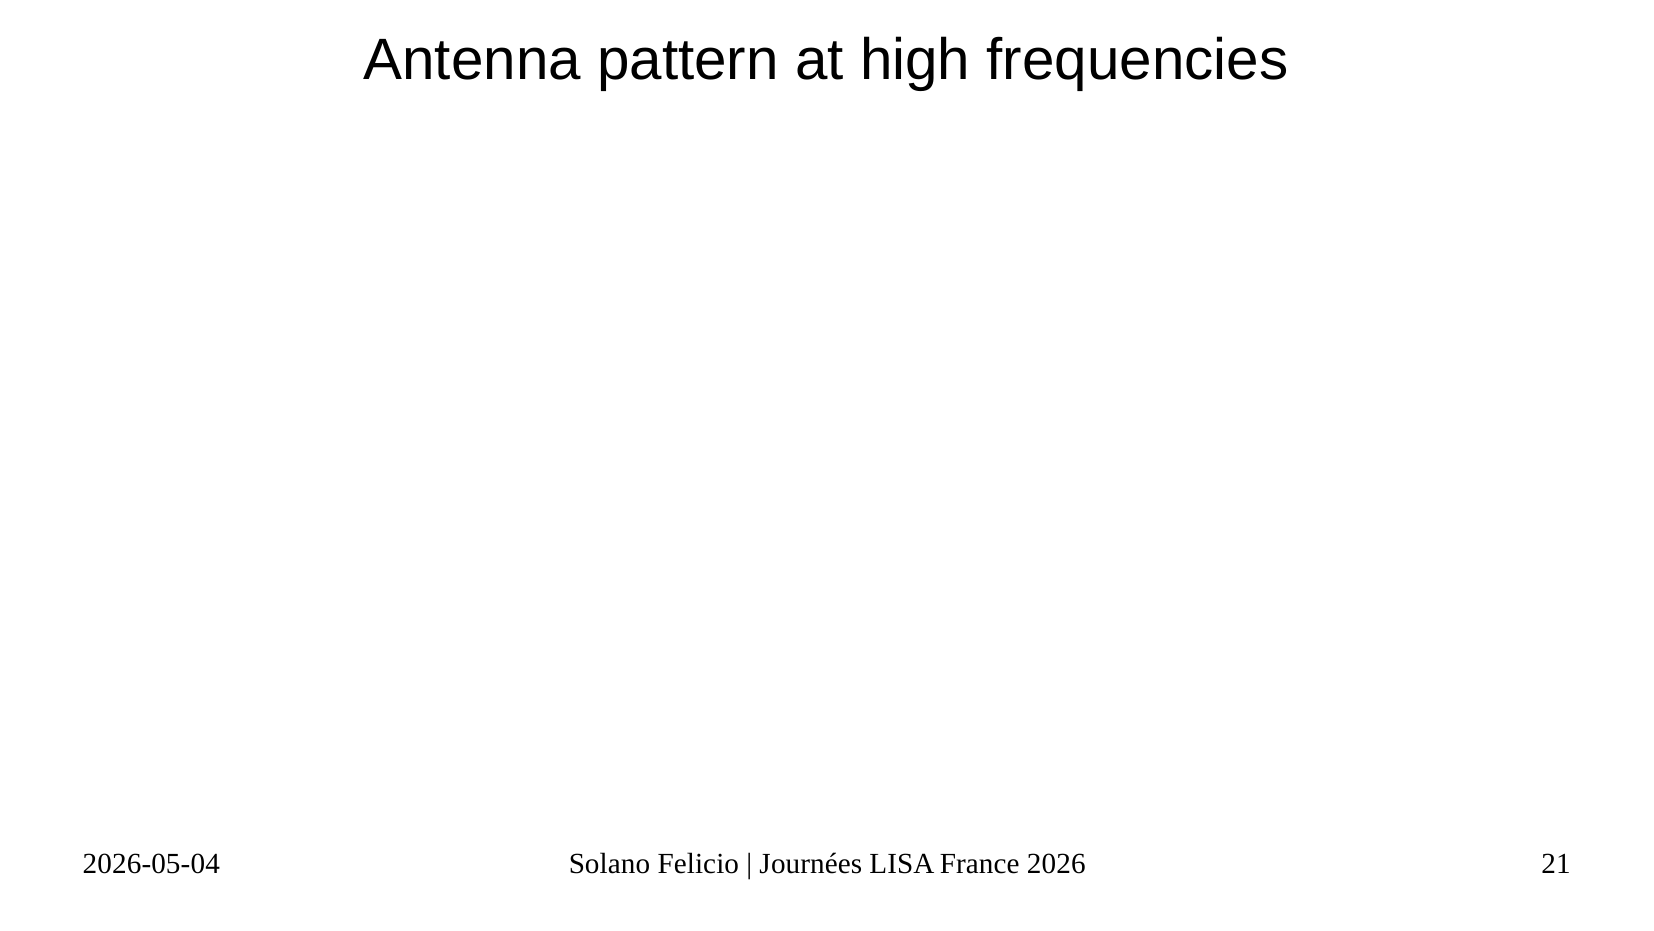

# Antenna pattern at high frequencies
2026-05-04
Solano Felicio | Journées LISA France 2026
21